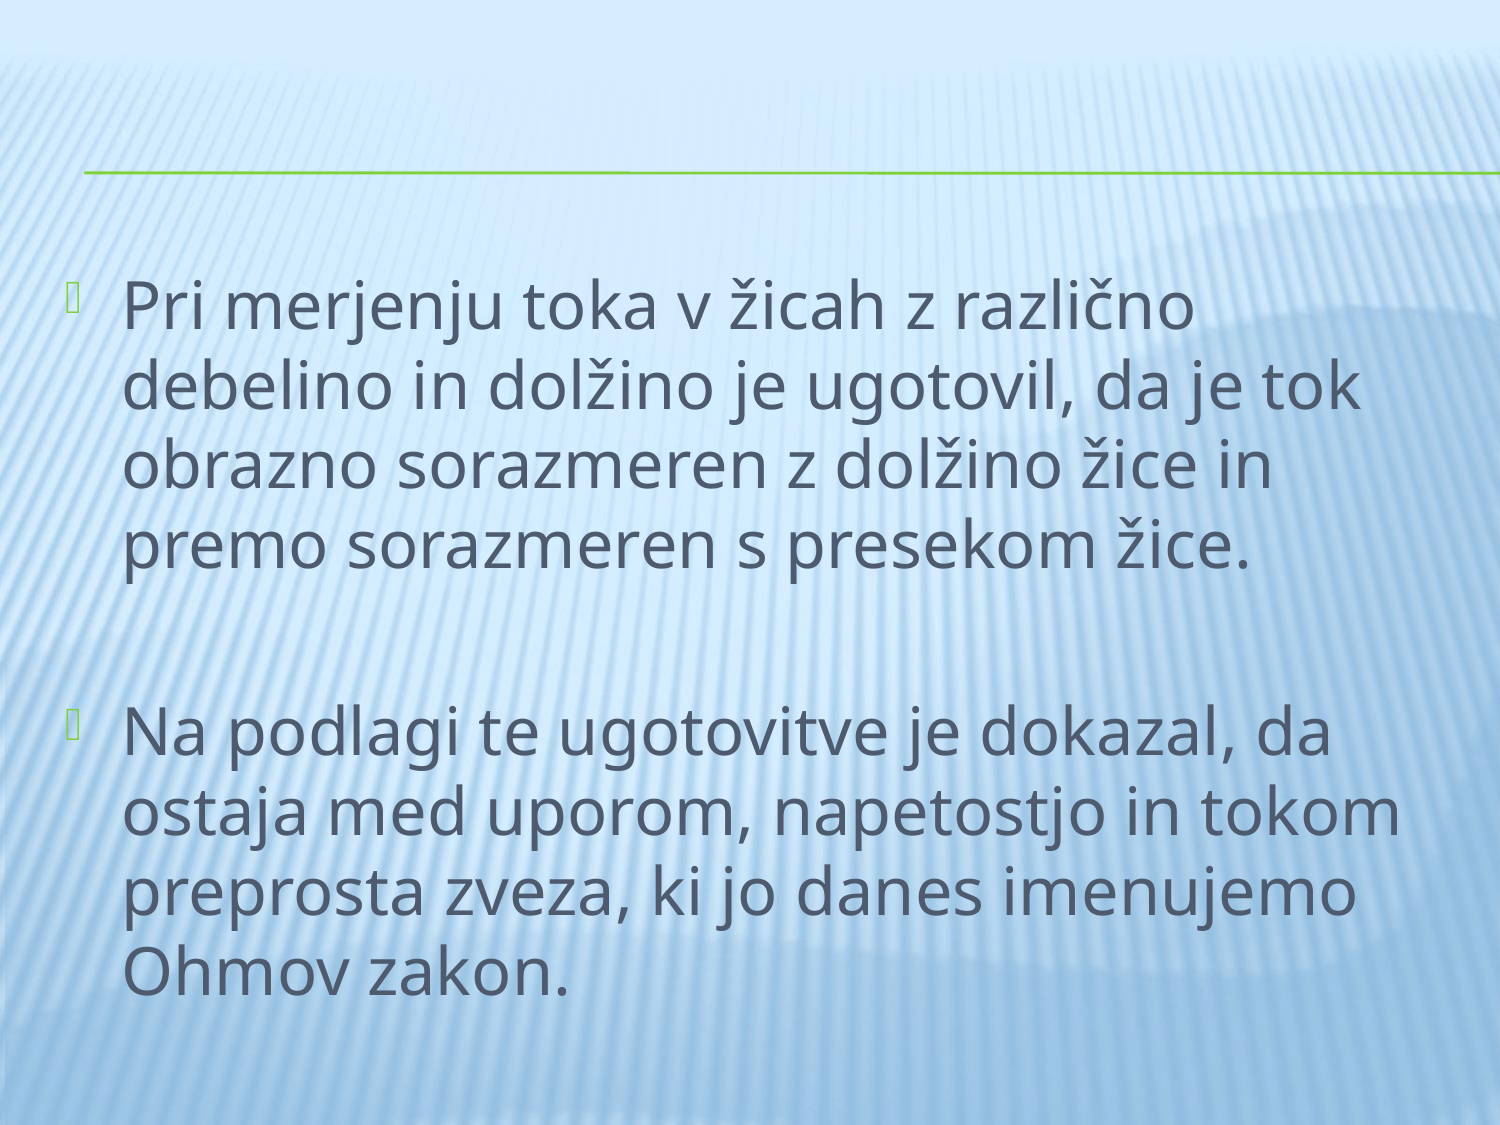

#
Pri merjenju toka v žicah z različno debelino in dolžino je ugotovil, da je tok obrazno sorazmeren z dolžino žice in premo sorazmeren s presekom žice.
Na podlagi te ugotovitve je dokazal, da ostaja med uporom, napetostjo in tokom preprosta zveza, ki jo danes imenujemo Ohmov zakon.